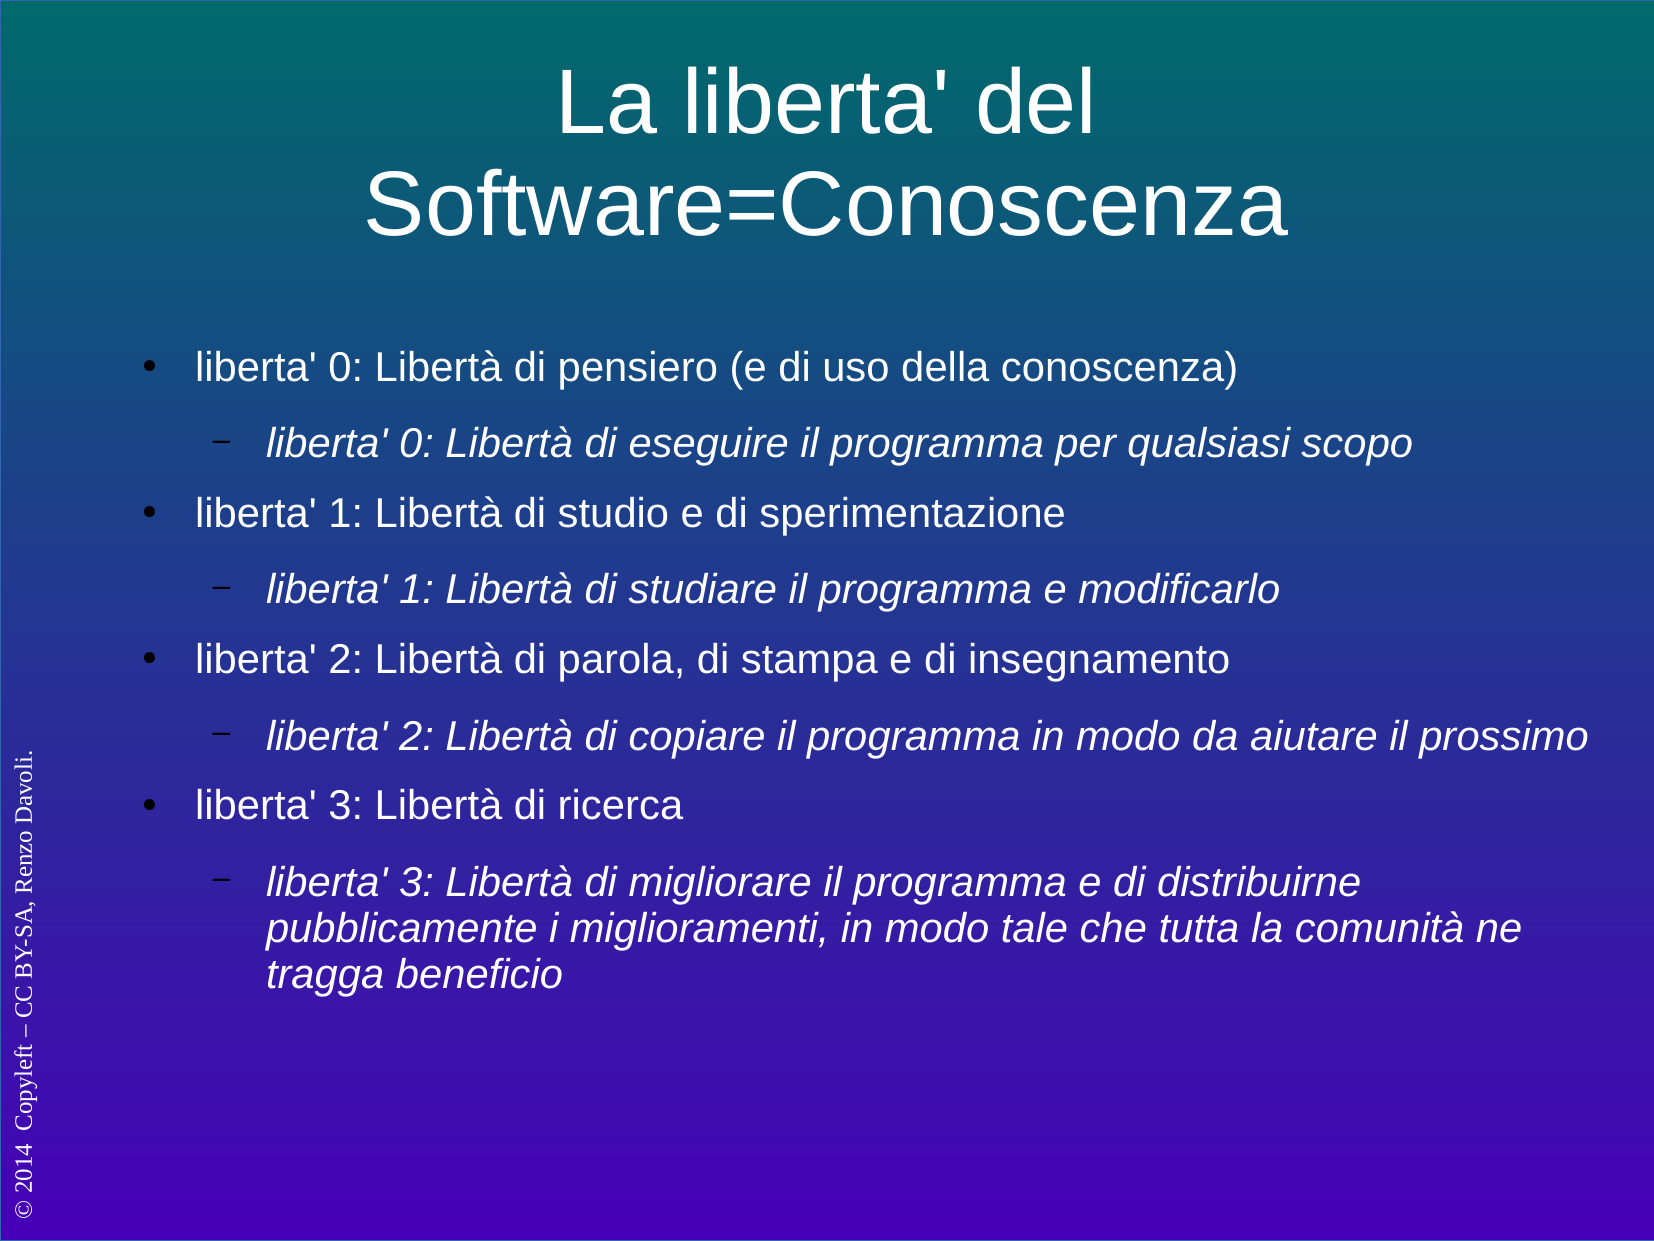

# La liberta' del Software=Conoscenza
liberta' 0: Libertà di pensiero (e di uso della conoscenza)
liberta' 0: Libertà di eseguire il programma per qualsiasi scopo
liberta' 1: Libertà di studio e di sperimentazione
liberta' 1: Libertà di studiare il programma e modificarlo
liberta' 2: Libertà di parola, di stampa e di insegnamento
liberta' 2: Libertà di copiare il programma in modo da aiutare il prossimo
liberta' 3: Libertà di ricerca
liberta' 3: Libertà di migliorare il programma e di distribuirne pubblicamente i miglioramenti, in modo tale che tutta la comunità ne tragga beneficio